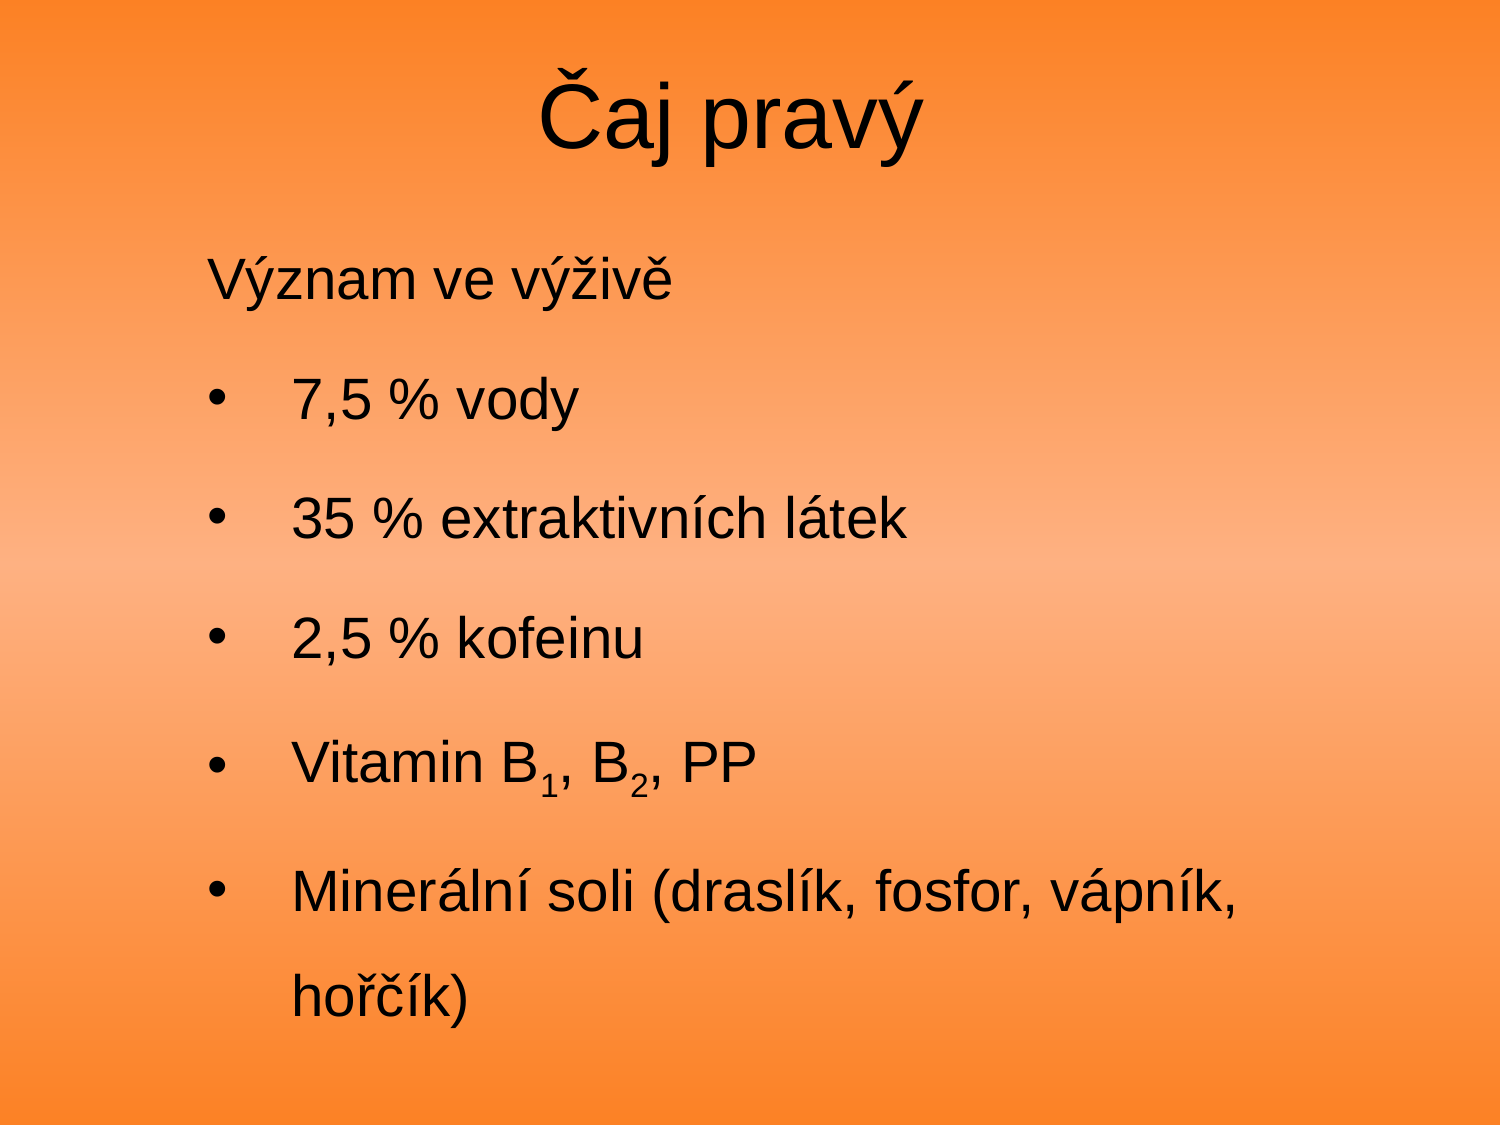

# Čaj pravý
Význam ve výživě
7,5 % vody
35 % extraktivních látek
2,5 % kofeinu
Vitamin B1, B2, PP
Minerální soli (draslík, fosfor, vápník, hořčík)